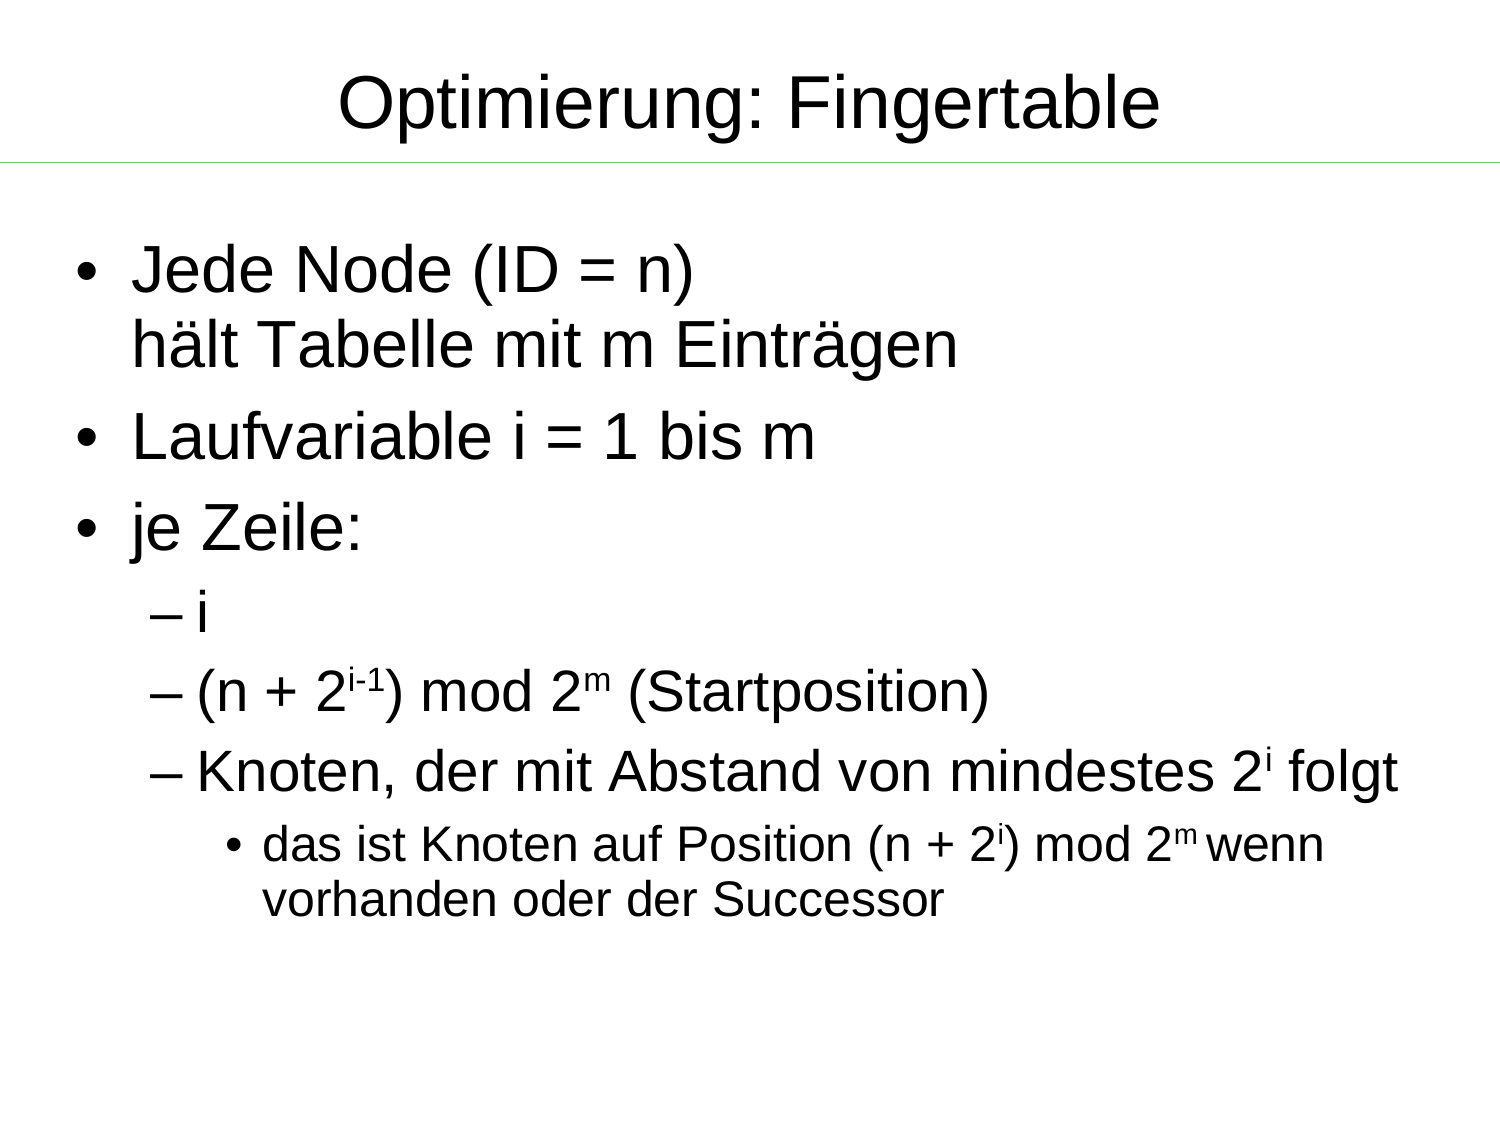

# Optimierung: Fingertable
Jede Node (ID = n)
hält Tabelle mit m Einträgen
Laufvariable i = 1 bis m
je Zeile:
i
(n + 2i-1) mod 2m (Startposition)
Knoten, der mit Abstand von mindestes 2i folgt
das ist Knoten auf Position (n + 2i) mod 2m wenn vorhanden oder der Successor